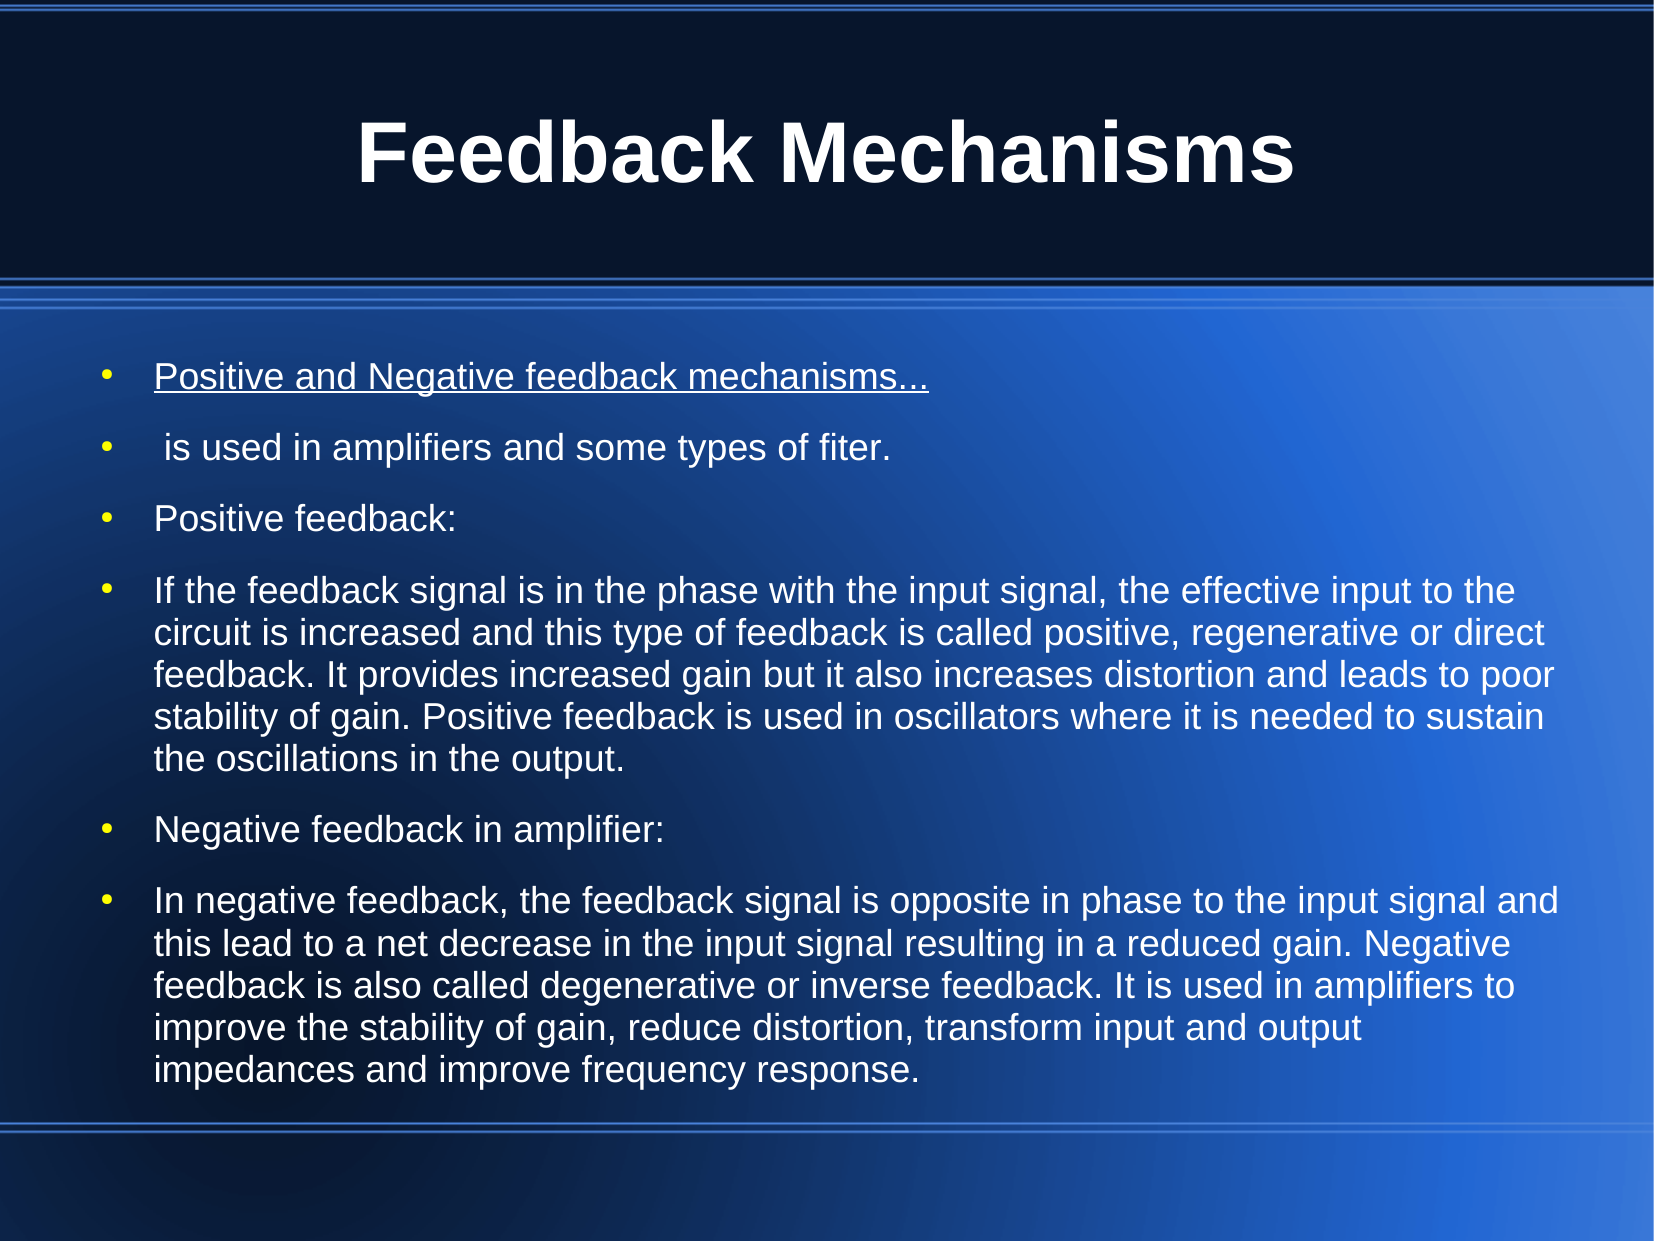

# Feedback Mechanisms
Positive and Negative feedback mechanisms...
 is used in amplifiers and some types of fiter.
Positive feedback:
If the feedback signal is in the phase with the input signal, the effective input to the circuit is increased and this type of feedback is called positive, regenerative or direct feedback. It provides increased gain but it also increases distortion and leads to poor stability of gain. Positive feedback is used in oscillators where it is needed to sustain the oscillations in the output.
Negative feedback in amplifier:
In negative feedback, the feedback signal is opposite in phase to the input signal and this lead to a net decrease in the input signal resulting in a reduced gain. Negative feedback is also called degenerative or inverse feedback. It is used in amplifiers to improve the stability of gain, reduce distortion, transform input and output impedances and improve frequency response.